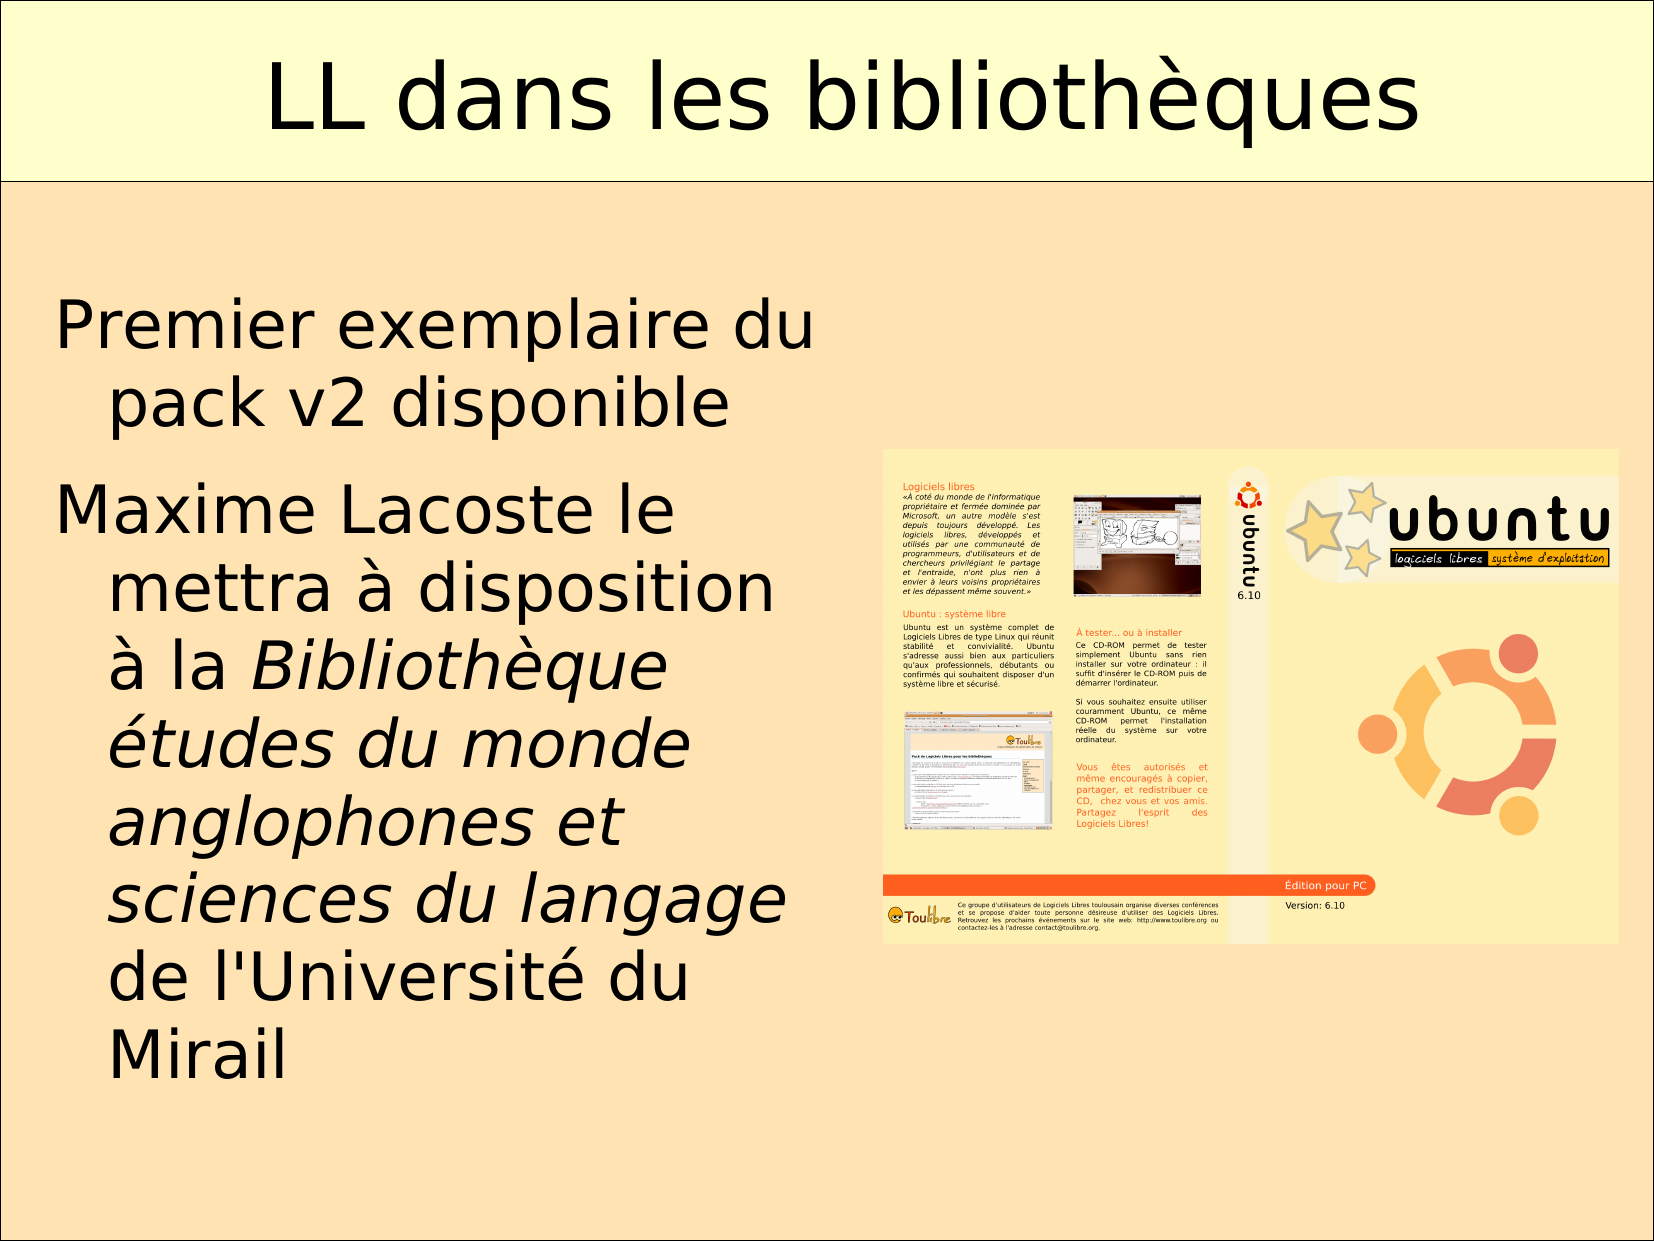

# LL dans les bibliothèques
Premier exemplaire du pack v2 disponible
Maxime Lacoste le mettra à disposition à la Bibliothèque études du monde anglophones et sciences du langage de l'Université du Mirail